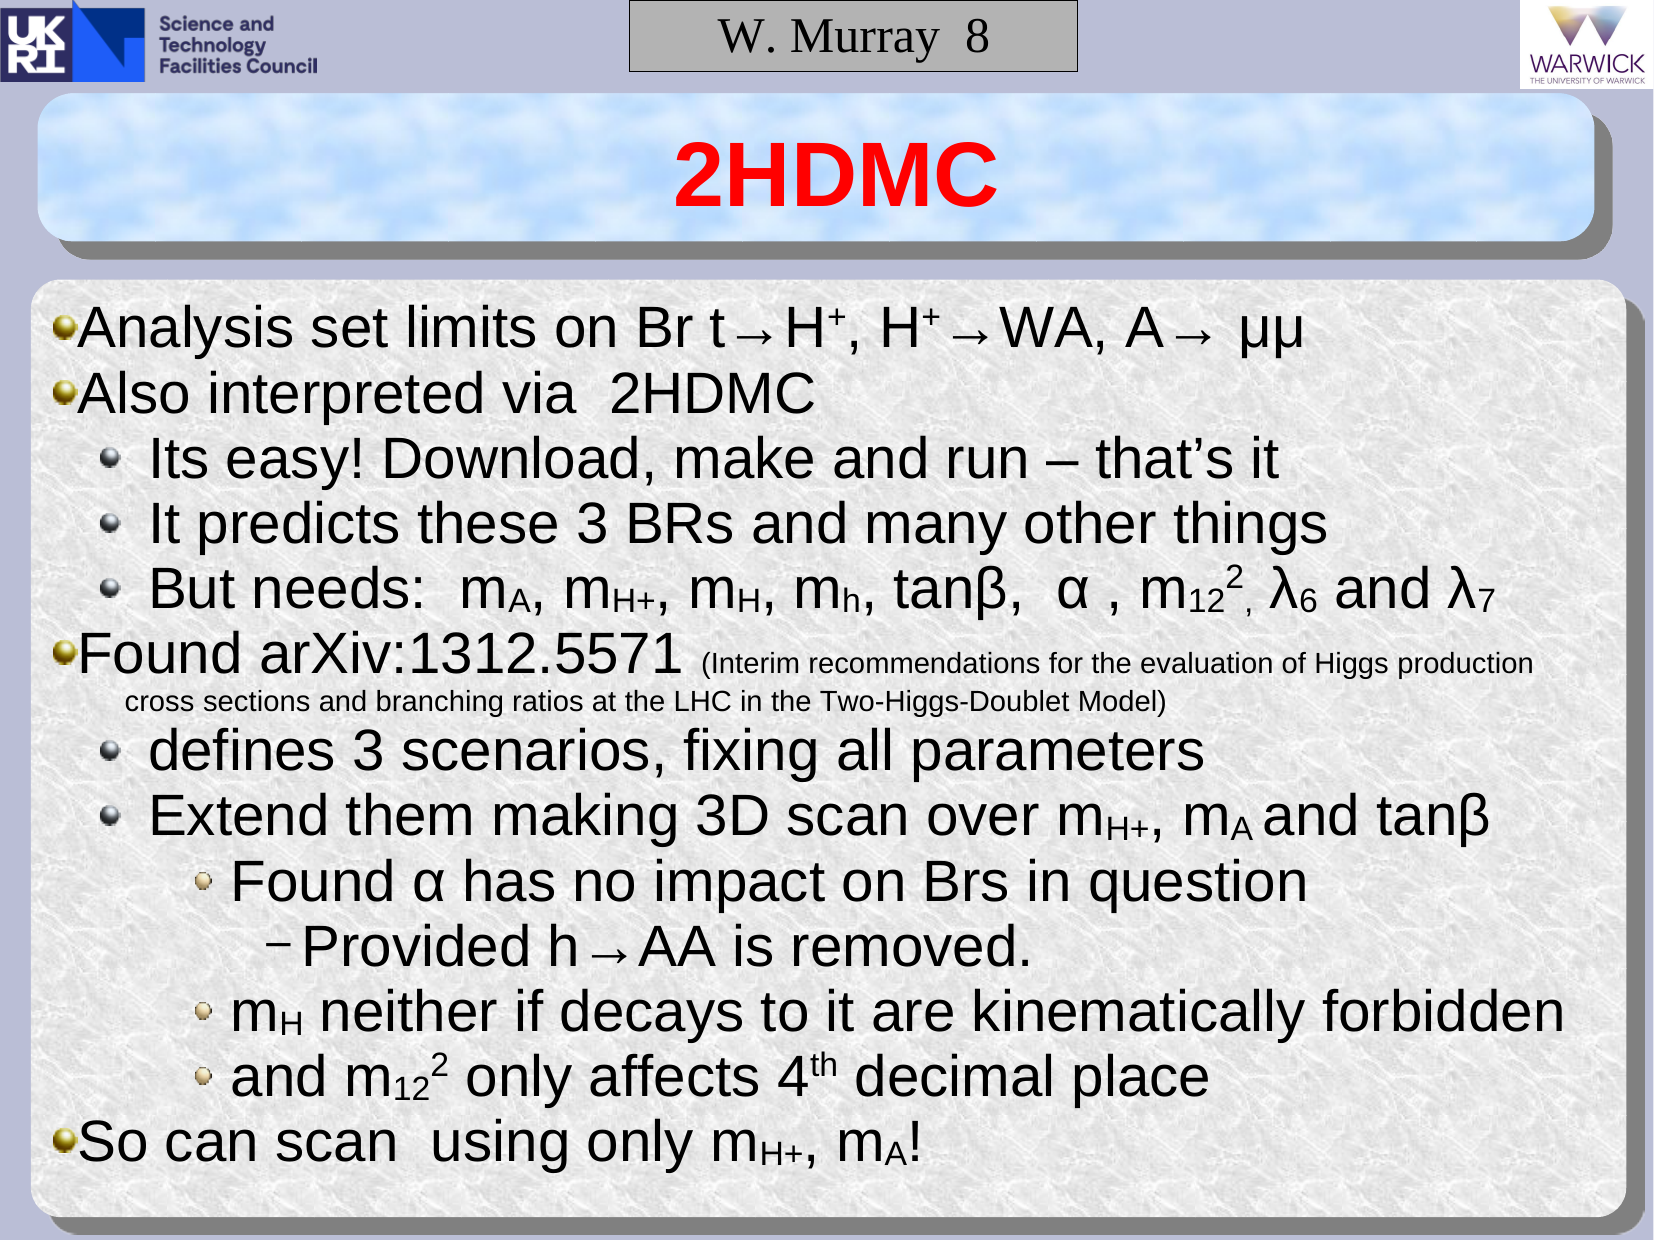

# 2HDMC
Analysis set limits on Br t→H+, H+→WA, A→ μμ
Also interpreted via 2HDMC
Its easy! Download, make and run – that’s it
It predicts these 3 BRs and many other things
But needs: mA, mH+, mH, mh, tanβ, α , m122, λ6 and λ7
Found arXiv:1312.5571 (Interim recommendations for the evaluation of Higgs production cross sections and branching ratios at the LHC in the Two-Higgs-Doublet Model)
defines 3 scenarios, fixing all parameters
Extend them making 3D scan over mH+, mA and tanβ
Found α has no impact on Brs in question
Provided h→AA is removed.
mH neither if decays to it are kinematically forbidden
and m122 only affects 4th decimal place
So can scan using only mH+, mA!